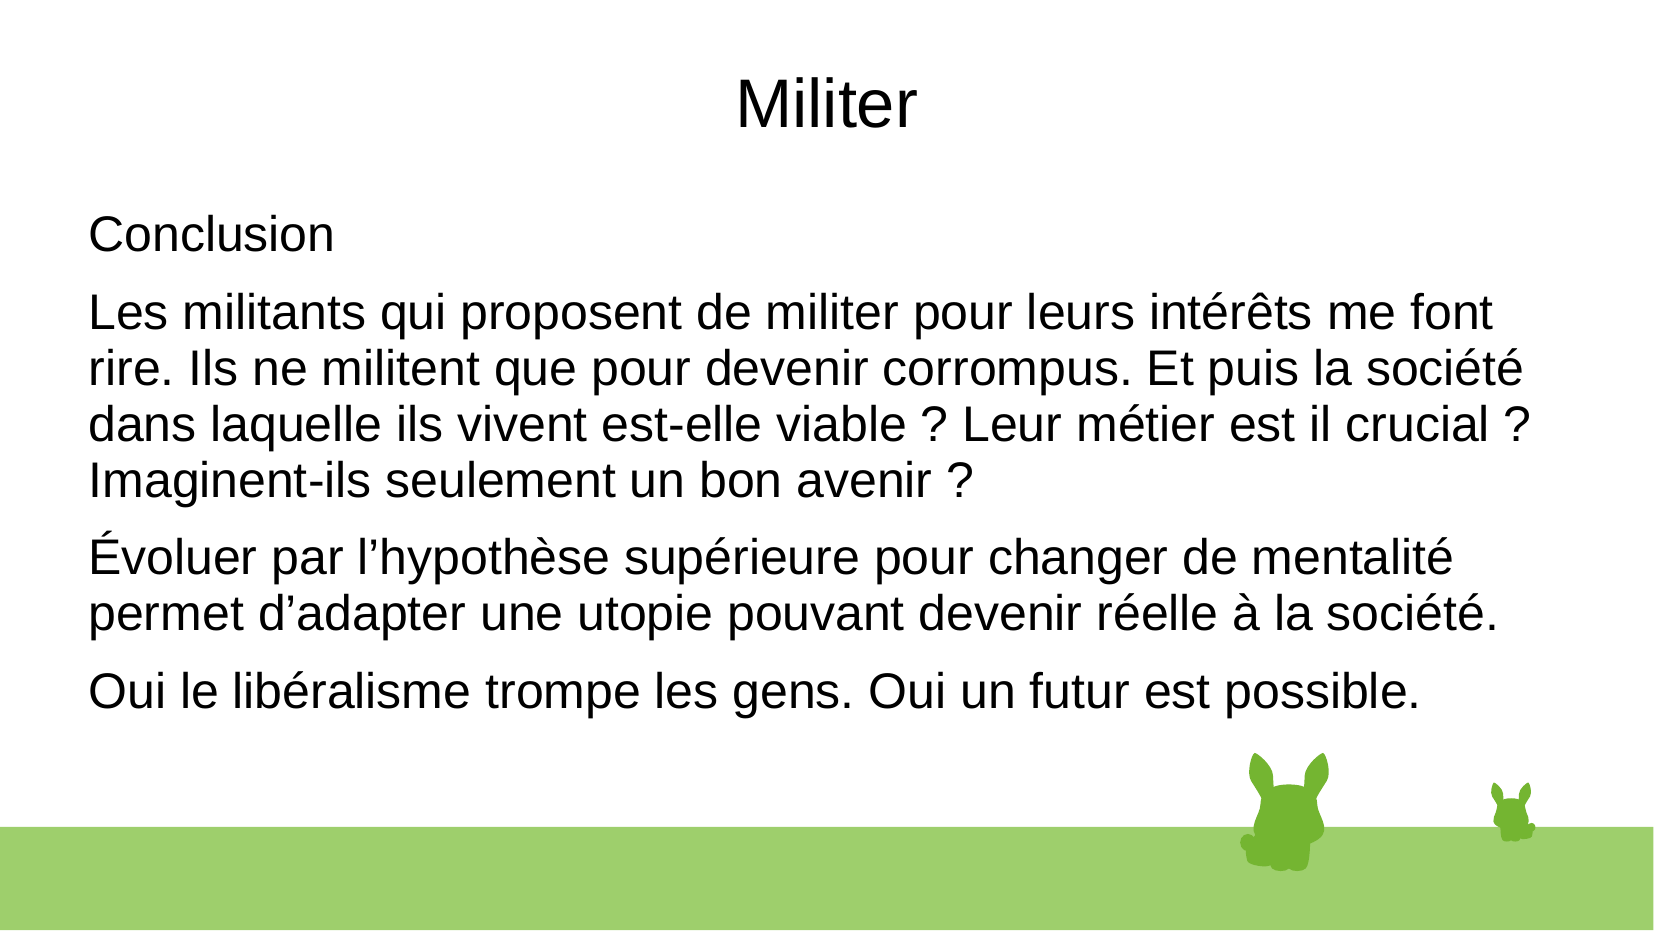

# Militer
Conclusion
Les militants qui proposent de militer pour leurs intérêts me font rire. Ils ne militent que pour devenir corrompus. Et puis la société dans laquelle ils vivent est-elle viable ? Leur métier est il crucial ? Imaginent-ils seulement un bon avenir ?
Évoluer par l’hypothèse supérieure pour changer de mentalité permet d’adapter une utopie pouvant devenir réelle à la société.
Oui le libéralisme trompe les gens. Oui un futur est possible.